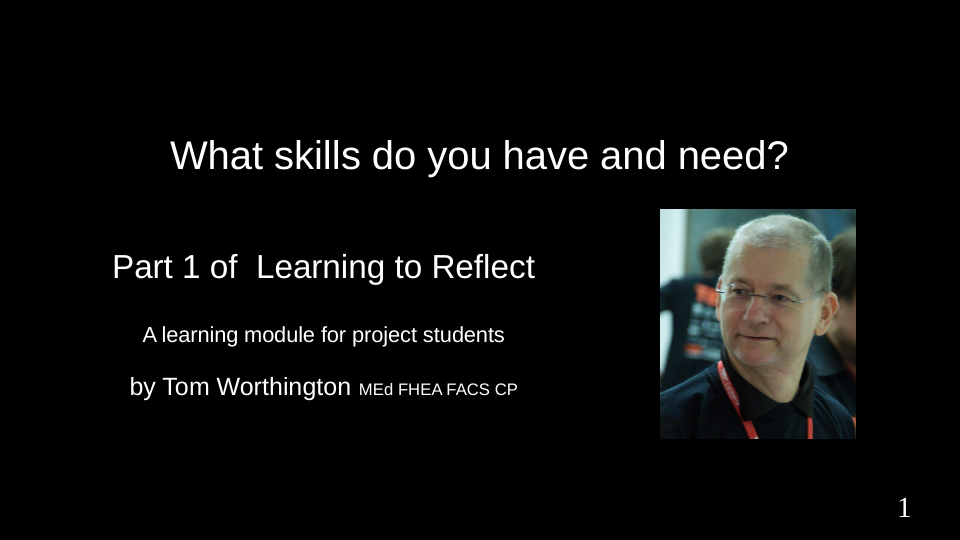

# What skills do you have and need?
Part 1 of Learning to Reflect
A learning module for project students
by Tom Worthington MEd FHEA FACS CP
1